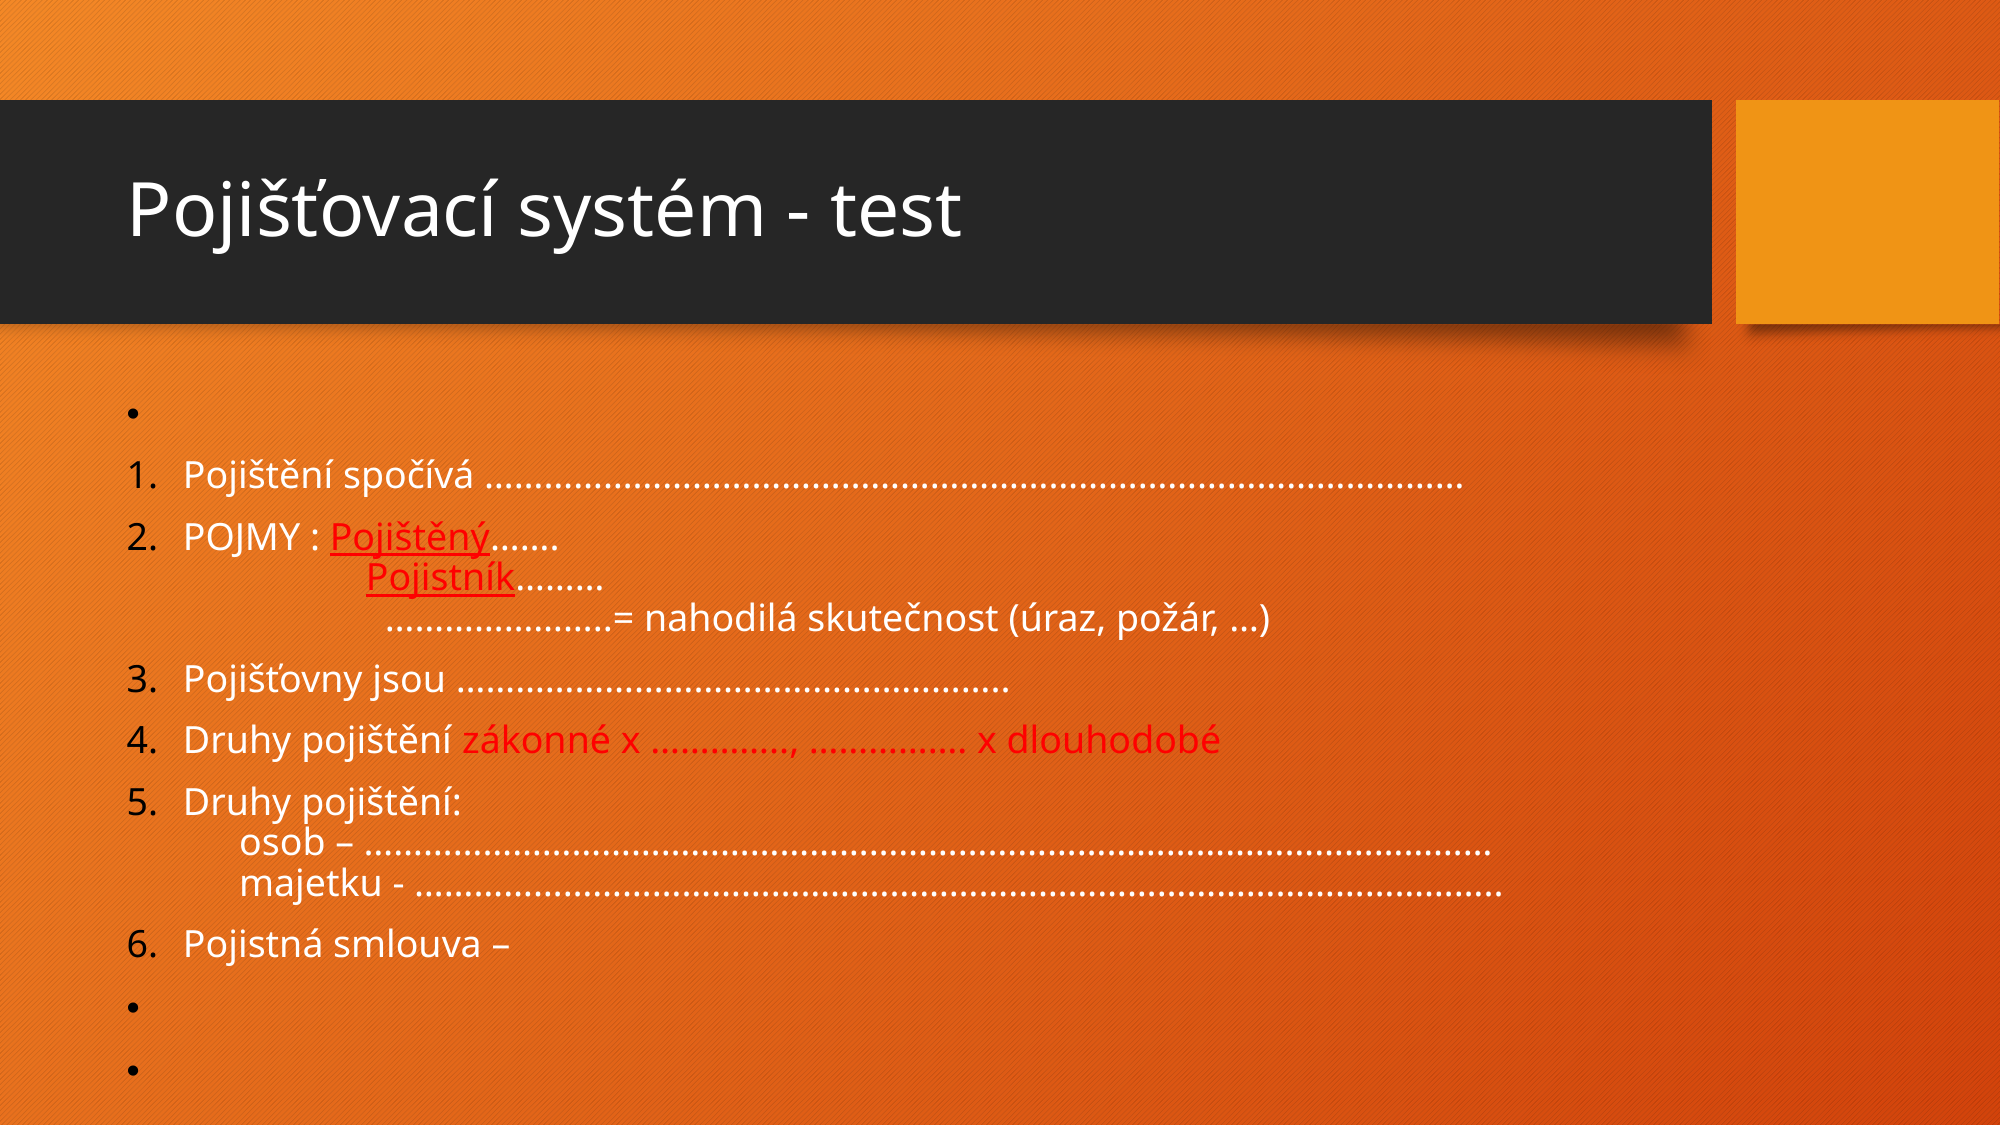

# Pojišťovací systém - test
Pojištění spočívá ………………………………………………………………………………………
POJMY : Pojištěný…….
 Pojistník………
 …………………..= nahodilá skutečnost (úraz, požár, …)
Pojišťovny jsou ………………………………………………..
Druhy pojištění zákonné x ………….., ……………. x dlouhodobé
Druhy pojištění:
osob – ……………………………………………………………………………………………………
majetku - ………………………………………………………………………………………………..
Pojistná smlouva –